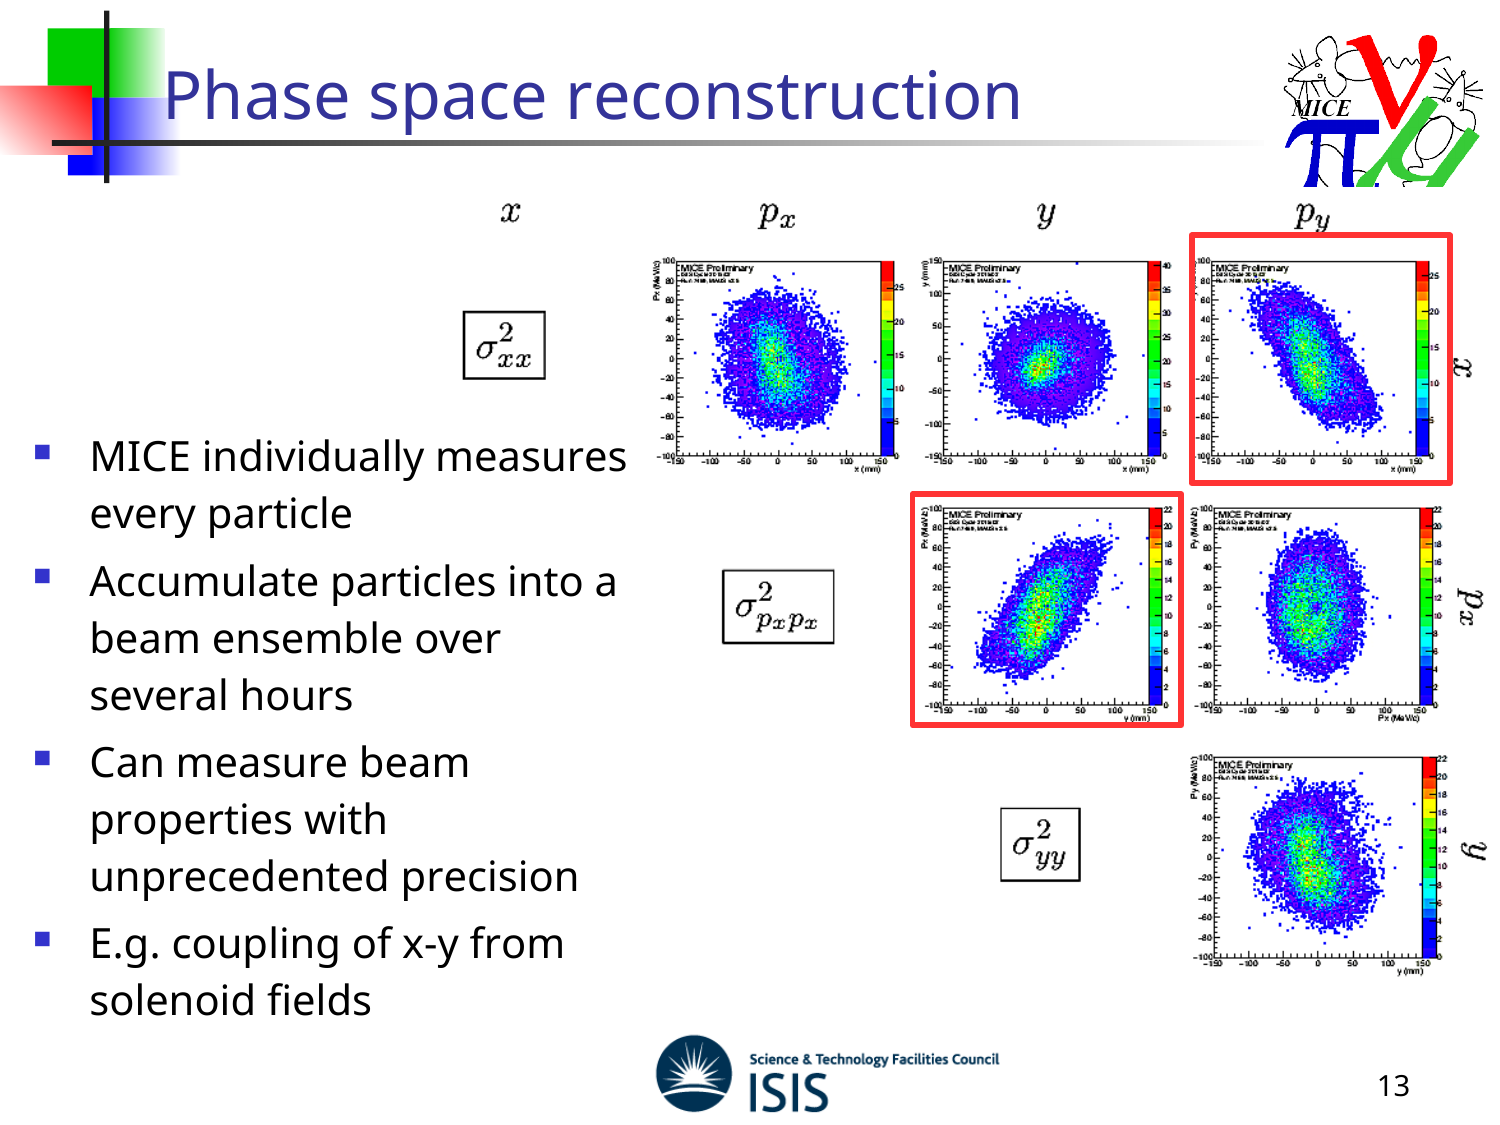

# Phase space reconstruction
MICE individually measures every particle
Accumulate particles into a beam ensemble over several hours
Can measure beam properties with unprecedented precision
E.g. coupling of x-y from solenoid fields
13